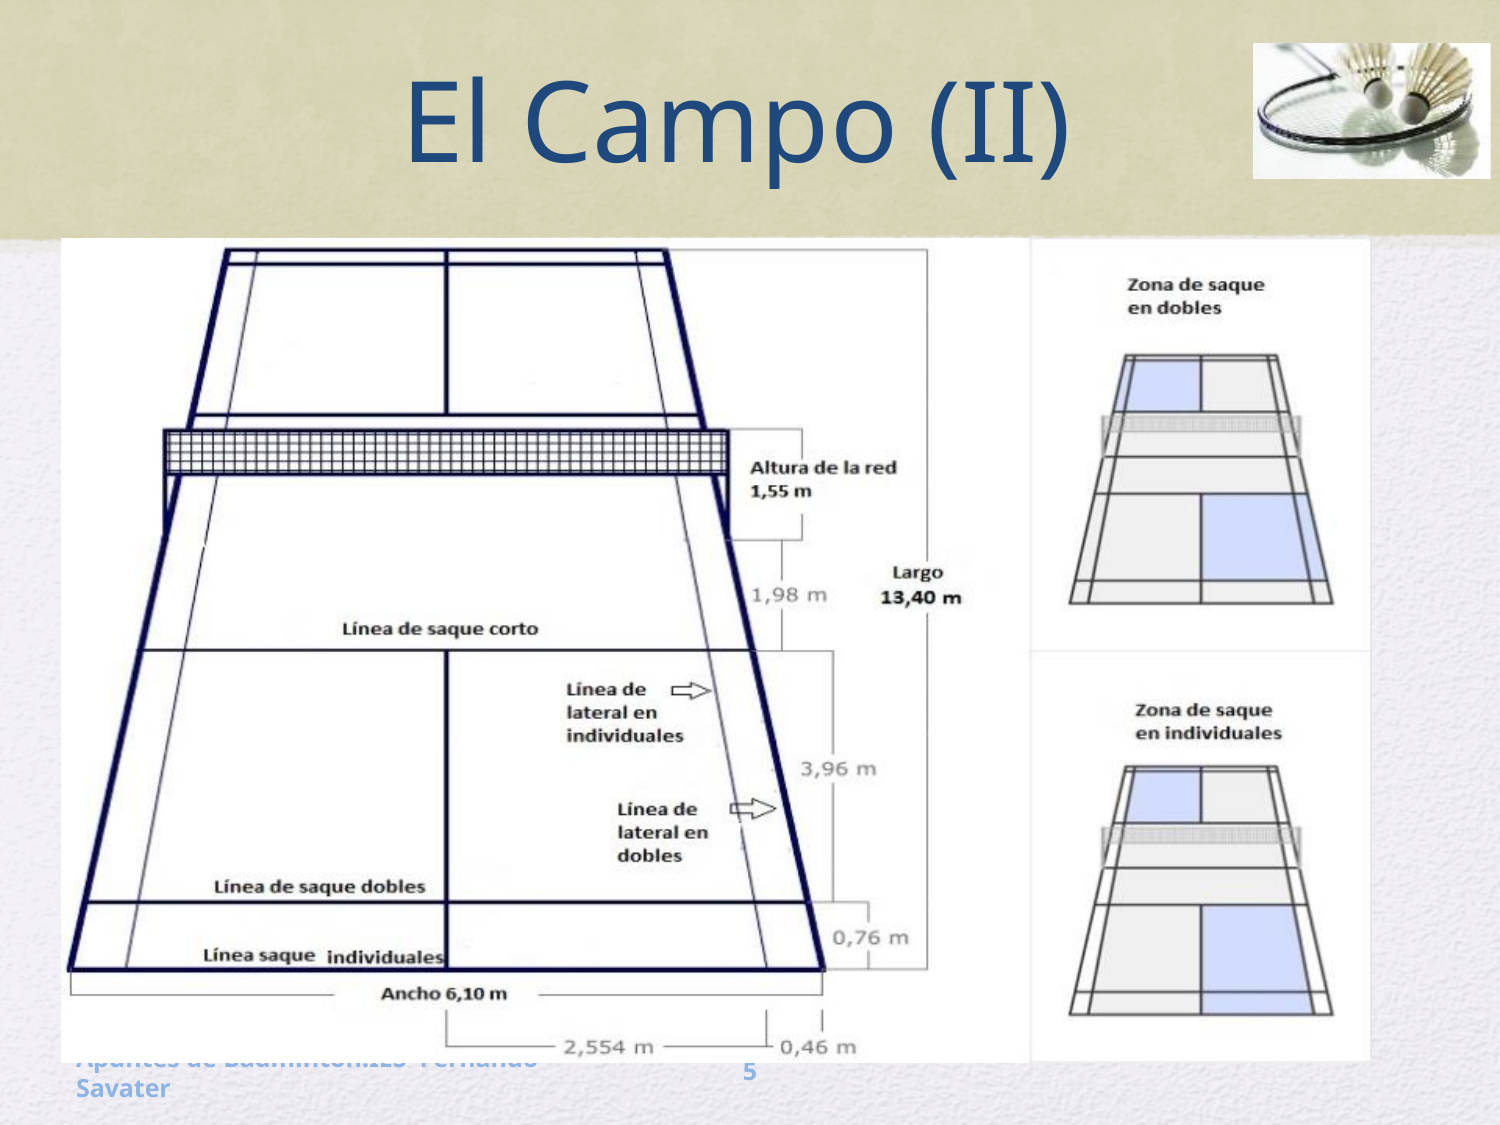

# El Campo (II)
Apuntes de Bádminton.IES Fernando Savater